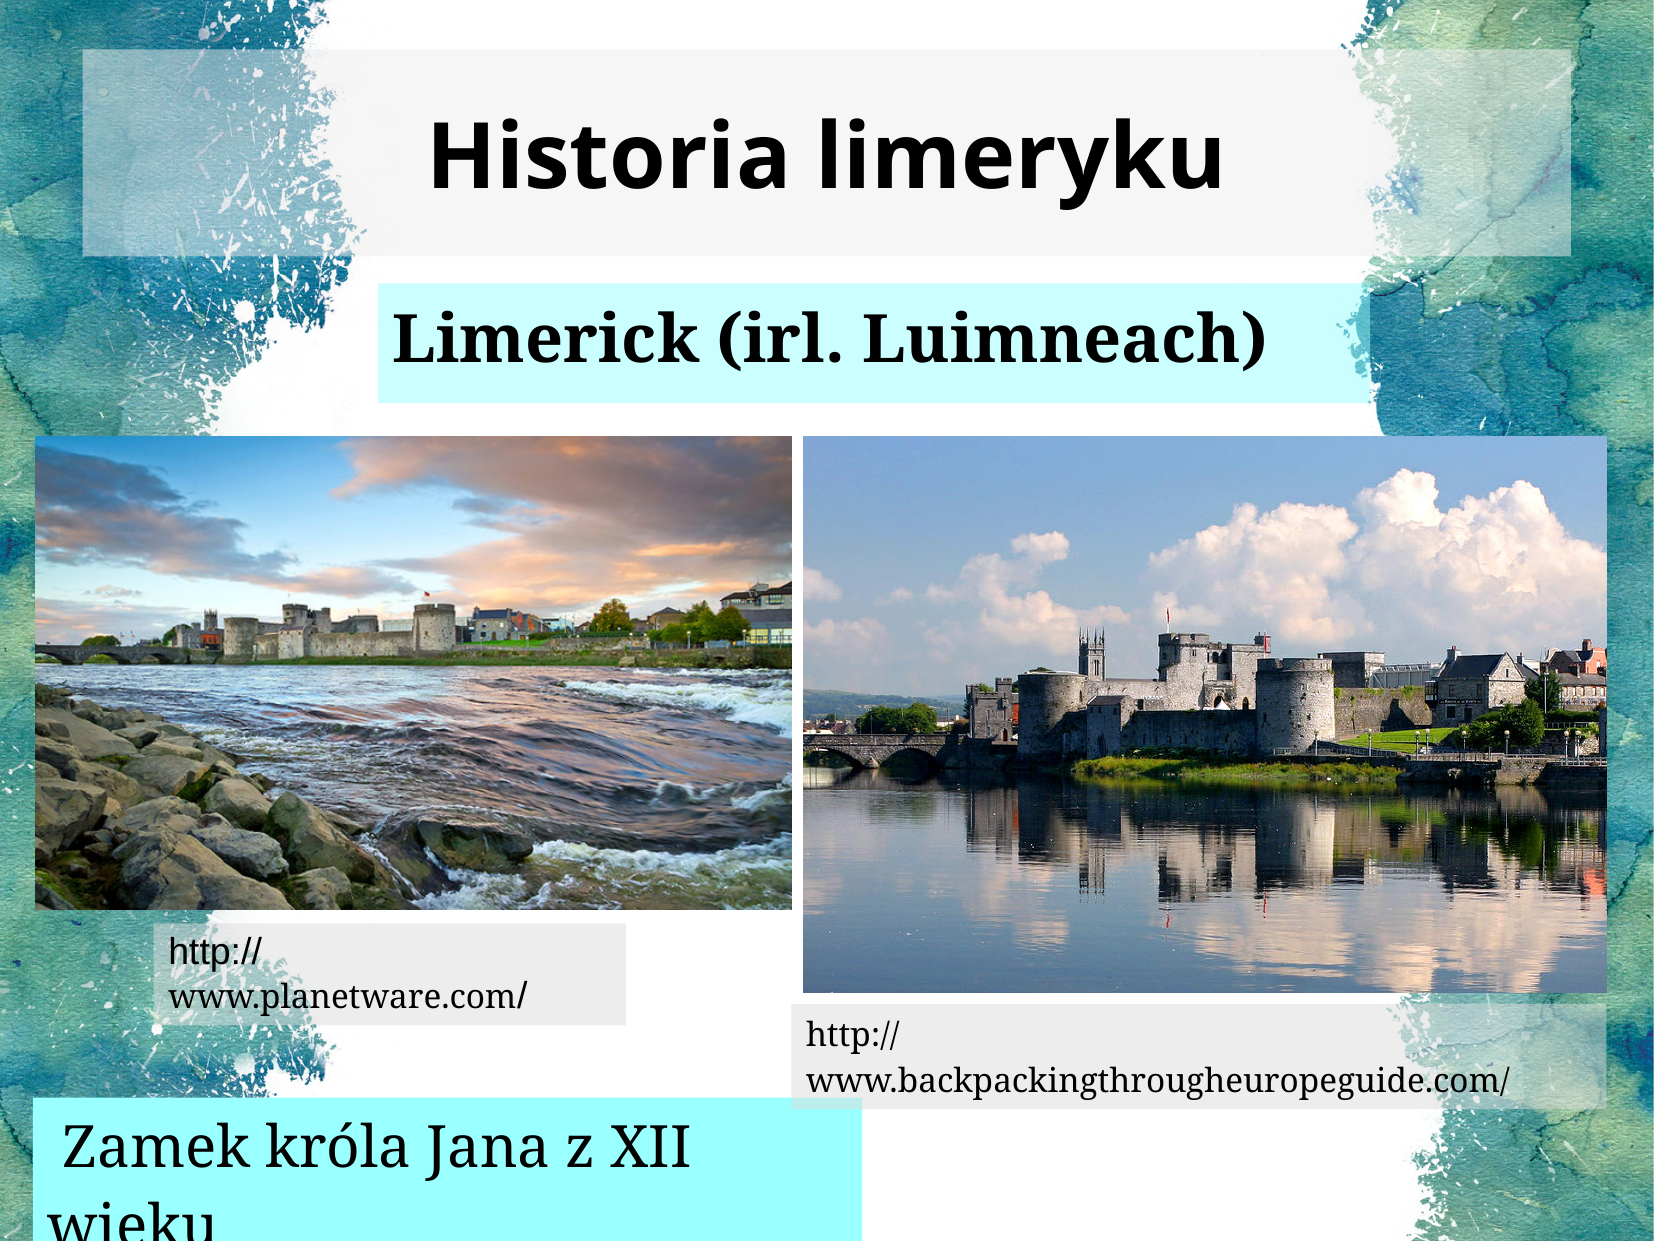

# Historia limeryku
Limerick (irl. Luimneach)
http://www.planetware.com/
http://www.backpackingthrougheuropeguide.com/
 Zamek króla Jana z XII wieku